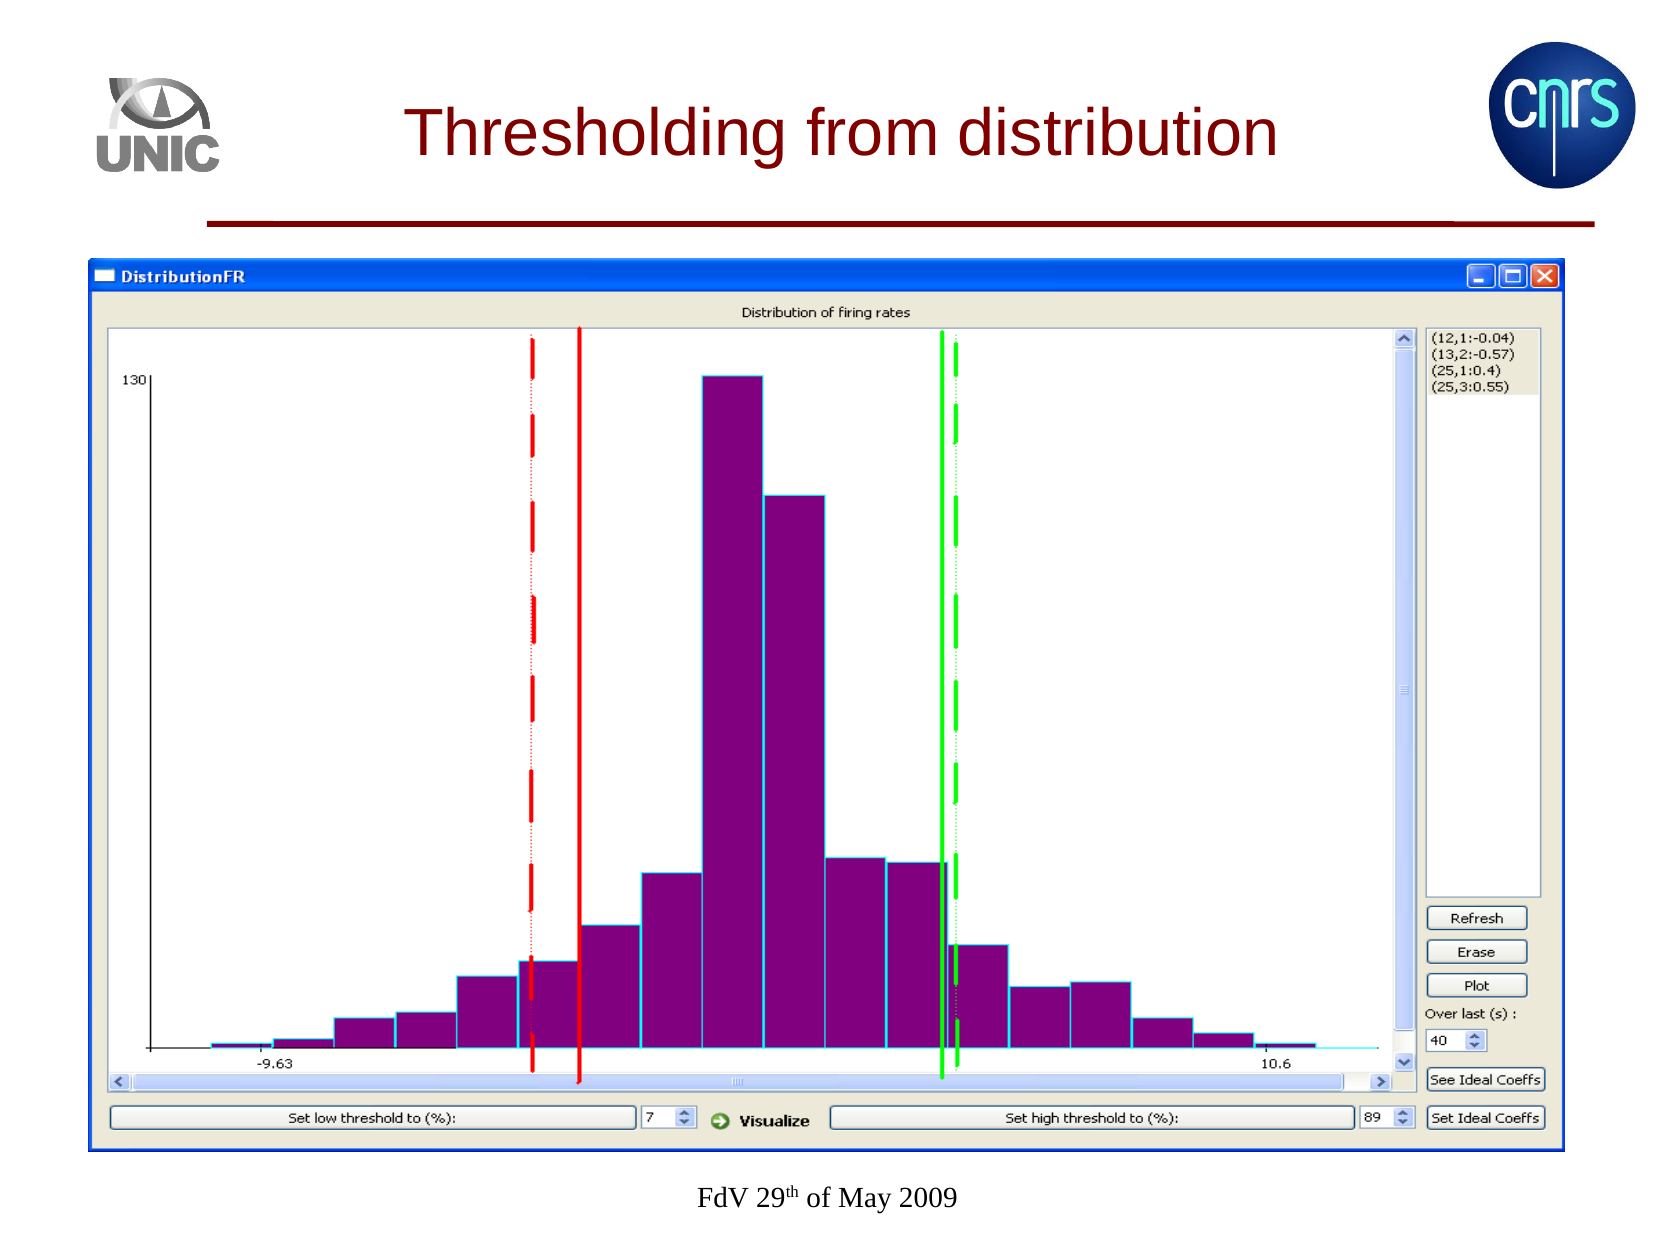

Thresholding from distribution
FdV 29th of May 2009